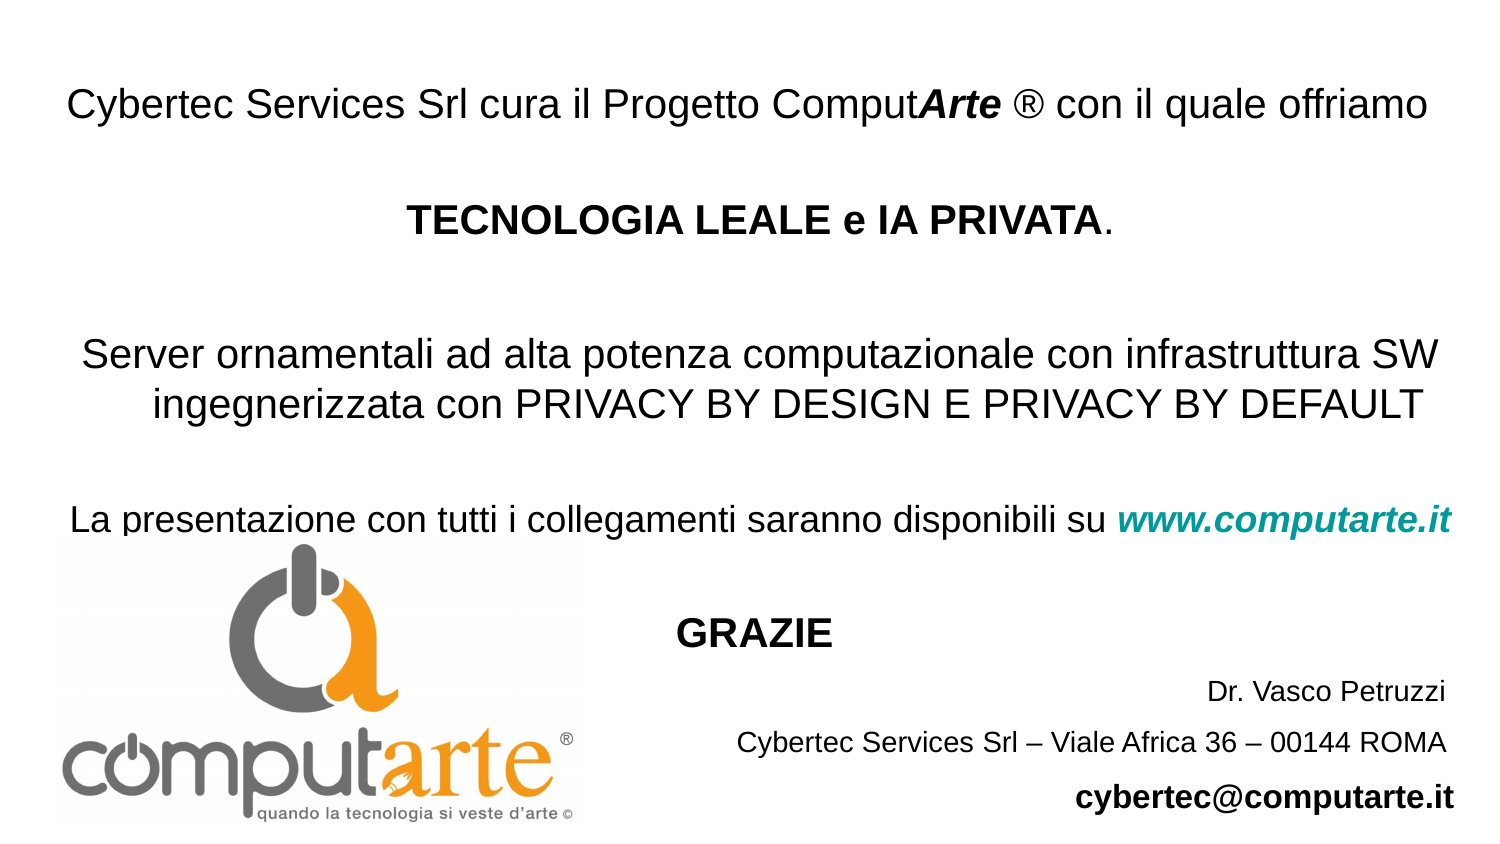

# Cybertec Services Srl cura il Progetto ComputArte ® con il quale offriamo
TECNOLOGIA LEALE e IA PRIVATA.
Server ornamentali ad alta potenza computazionale con infrastruttura SW ingegnerizzata con PRIVACY BY DESIGN E PRIVACY BY DEFAULT
La presentazione con tutti i collegamenti saranno disponibili su www.computarte.it
GRAZIE
Dr. Vasco Petruzzi
 Cybertec Services Srl – Viale Africa 36 – 00144 ROMA
 cybertec@computarte.it